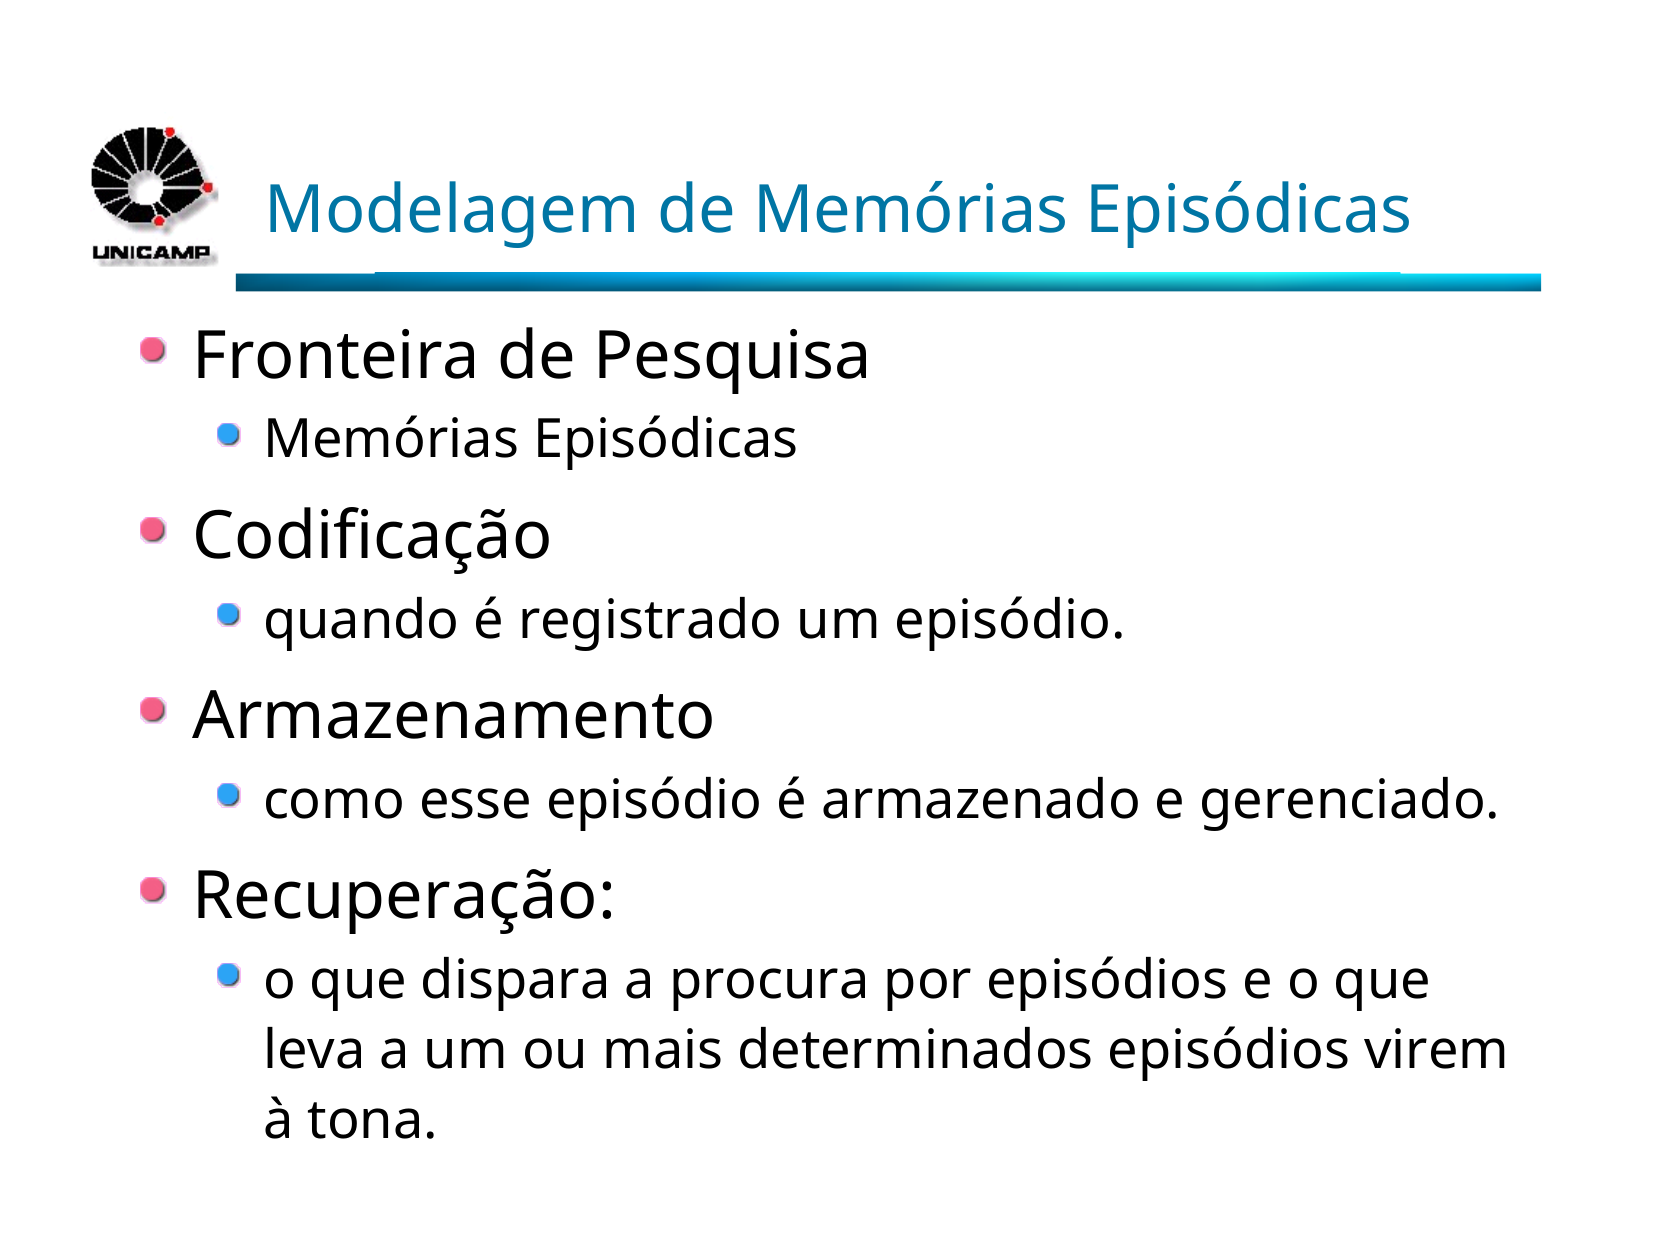

# Modelagem de Memórias Episódicas
Fronteira de Pesquisa
Memórias Episódicas
Codificação
quando é registrado um episódio.
Armazenamento
como esse episódio é armazenado e gerenciado.
Recuperação:
o que dispara a procura por episódios e o que leva a um ou mais determinados episódios virem à tona.